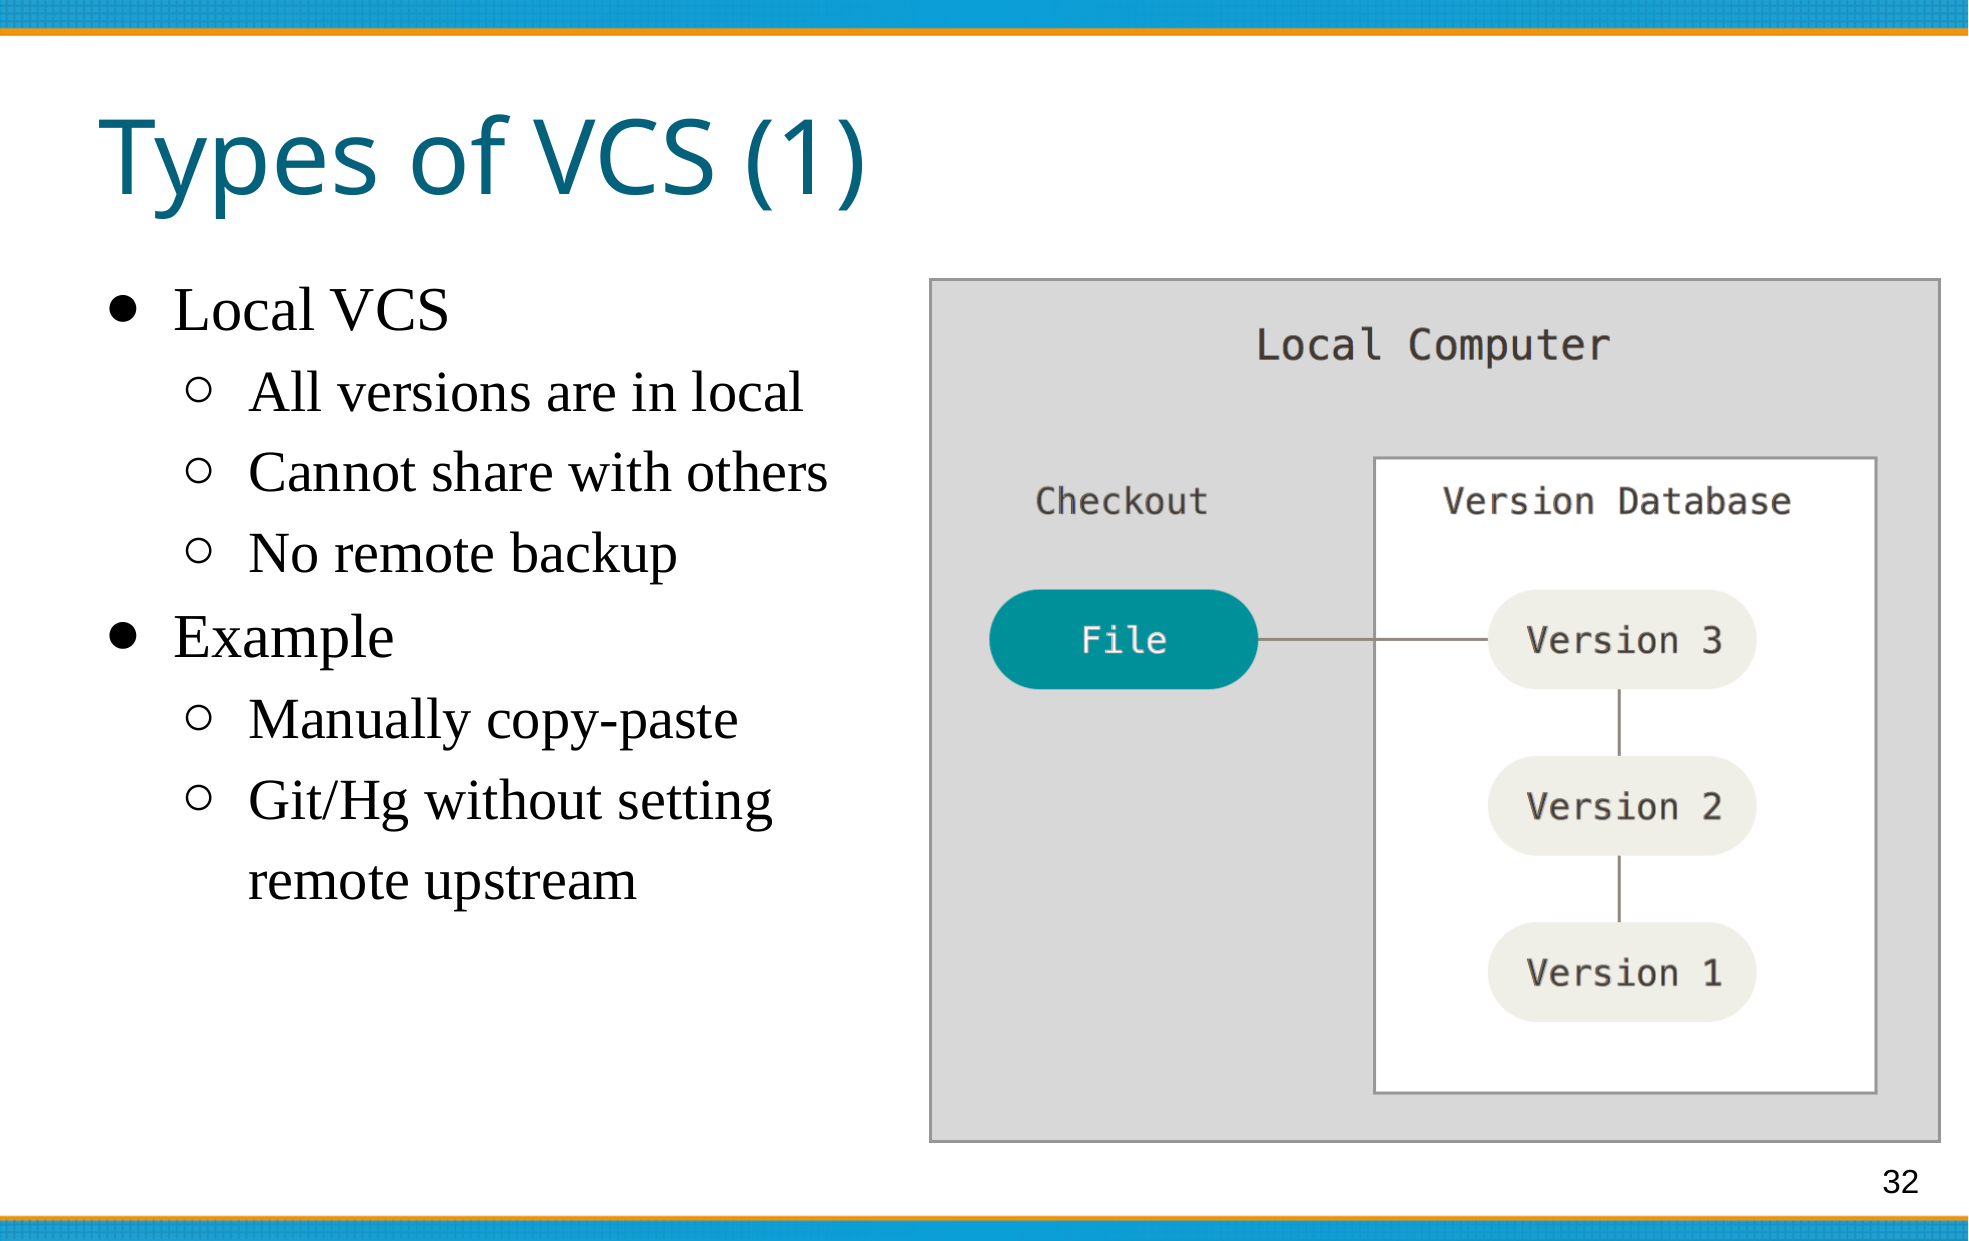

# Types of VCS (1)
Local VCS
All versions are in local
Cannot share with others
No remote backup
Example
Manually copy-paste
Git/Hg without setting remote upstream